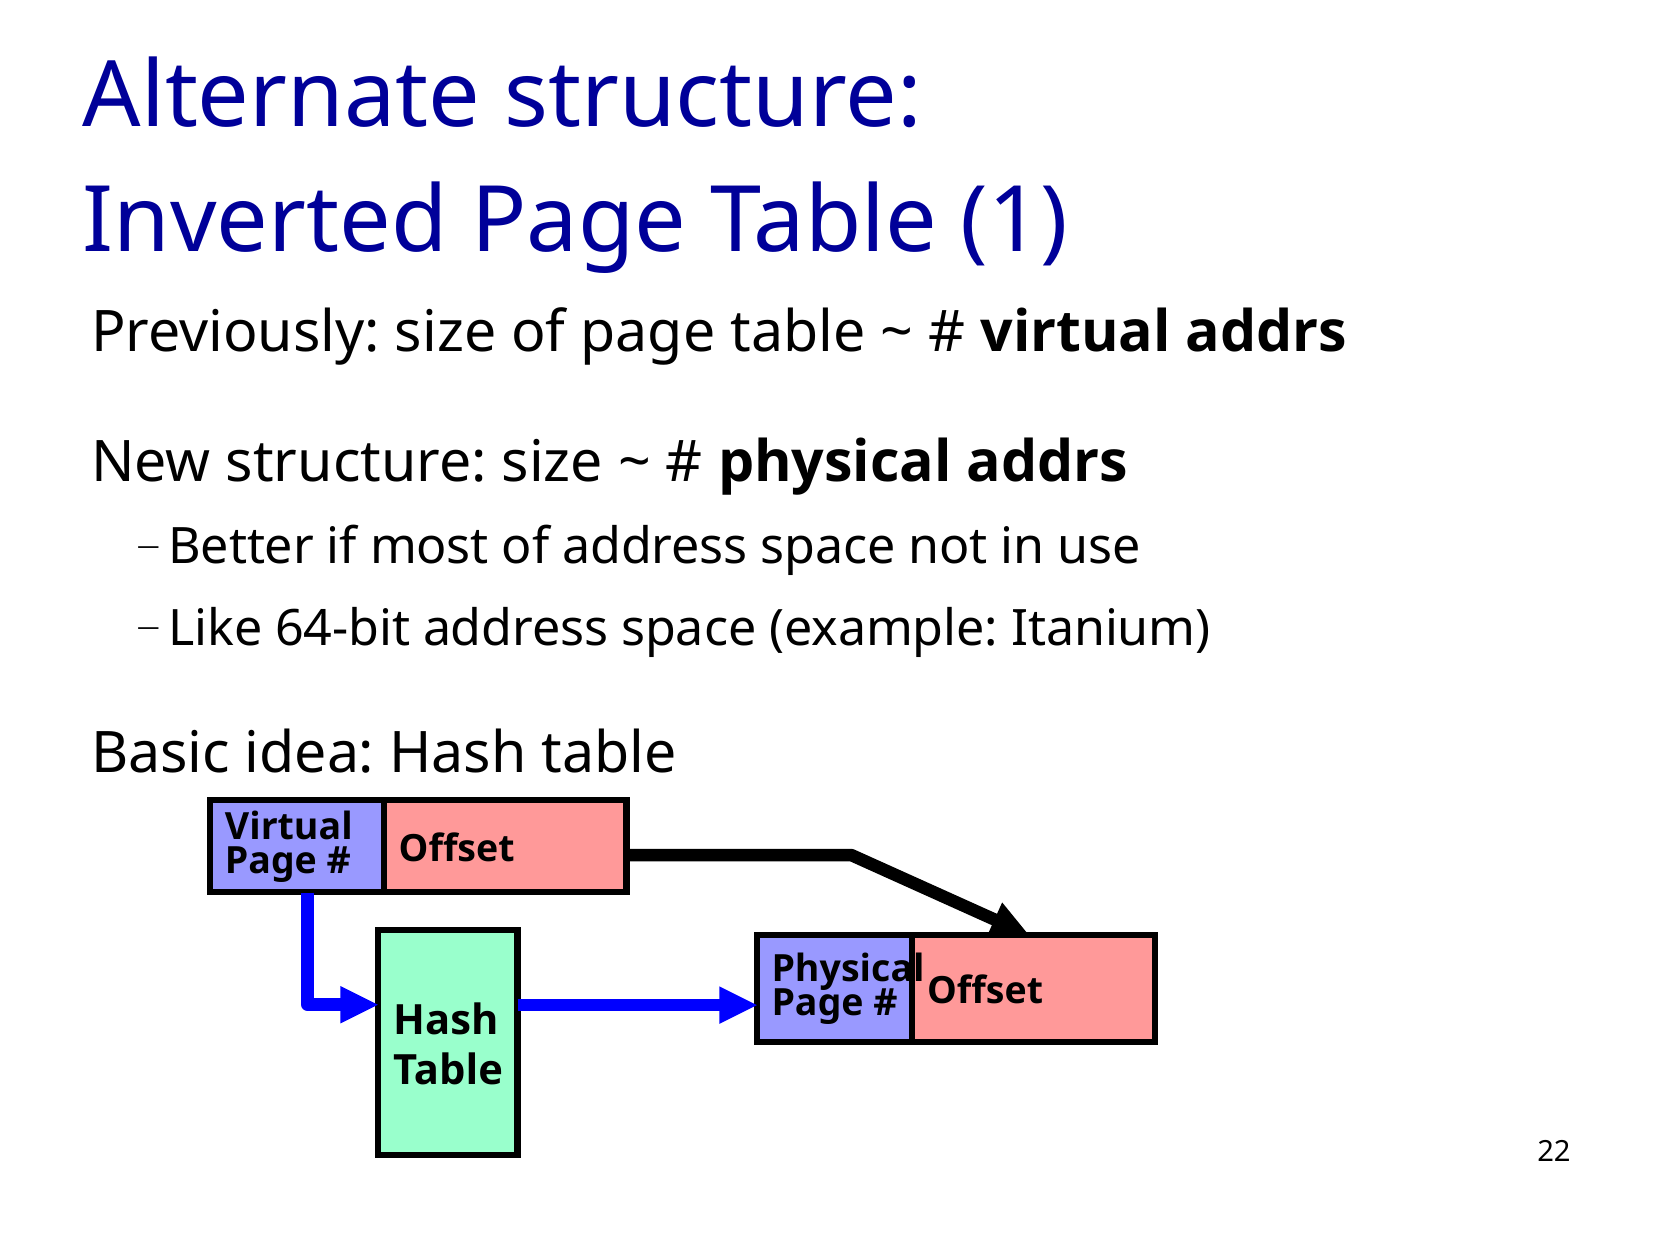

# Alternate structure: Inverted Page Table (1)
Previously: size of page table ~ # virtual addrs
New structure: size ~ # physical addrs
Better if most of address space not in use
Like 64-bit address space (example: Itanium)
Basic idea: Hash table
In best case, total size of page tables ≈ number of pages used by program virtual memory. Requires two additional memory access!
In best case, total size of page tables ≈ number of pages used by program virtual memory. Requires two additional memory access!
In best case, total size of page tables ≈ number of pages used by program virtual memory. Requires two additional memory access!
Virtual
Page #
Offset
Hash
Table
Physical
Page #
Offset
22